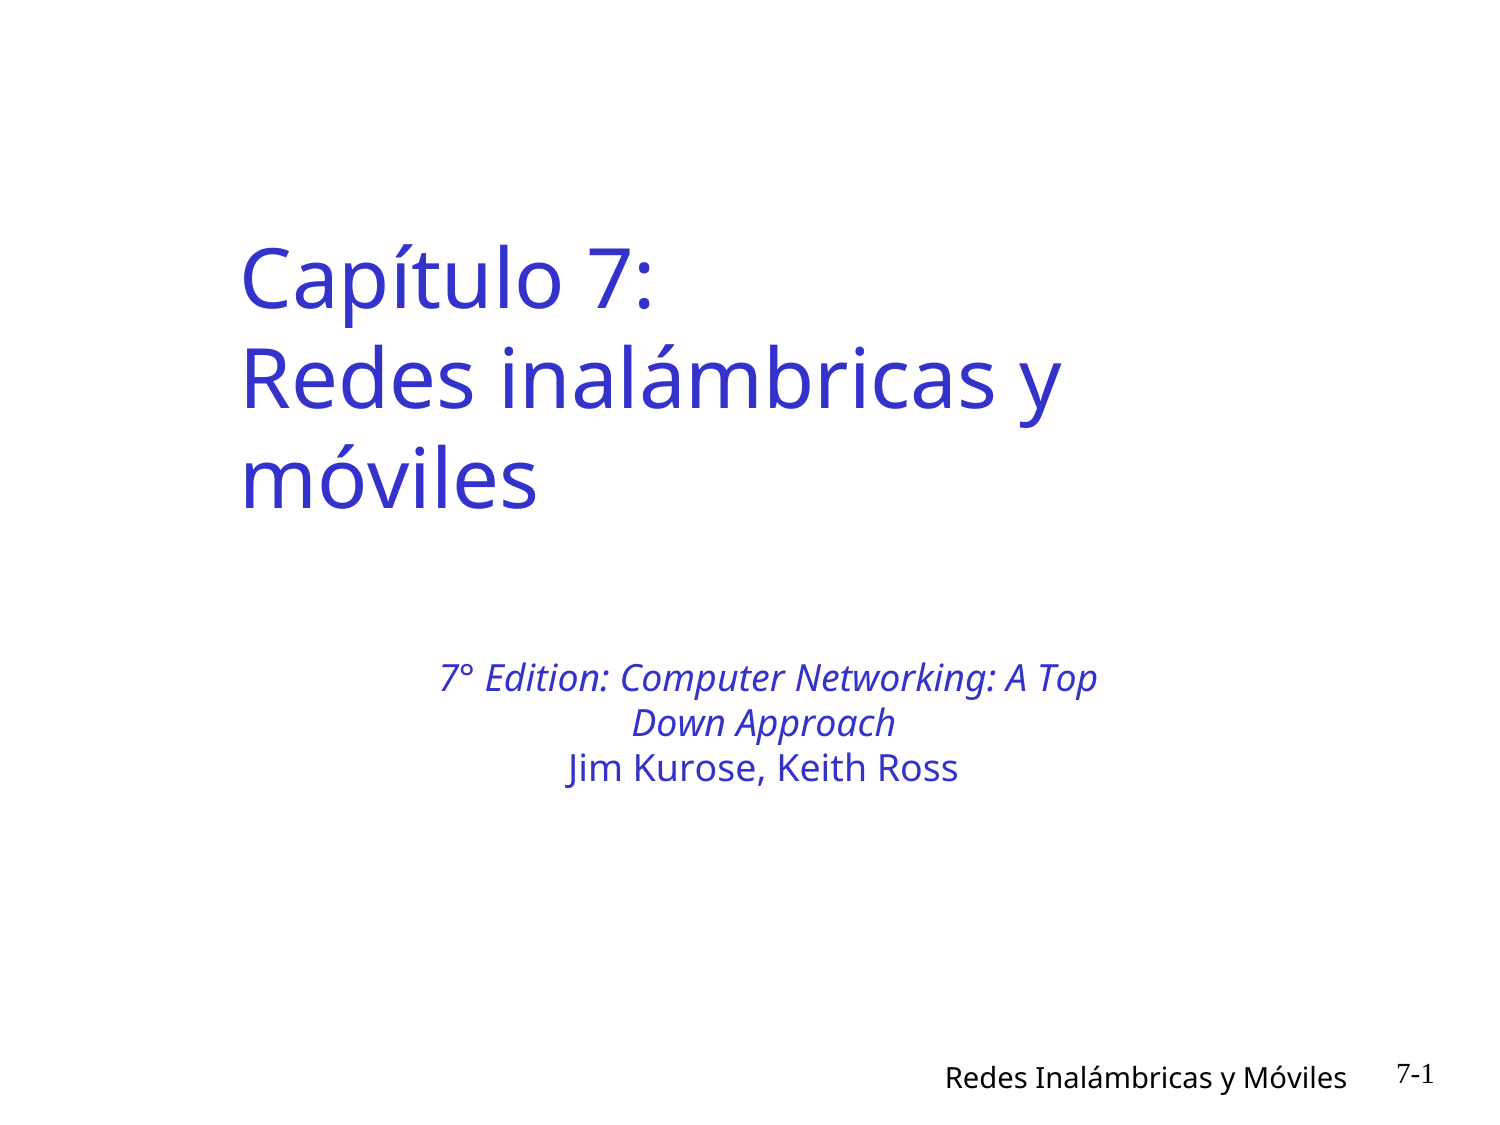

Capítulo 7:
Redes inalámbricas y móviles
7° Edition: Computer Networking: A Top Down Approach
Jim Kurose, Keith Ross
1